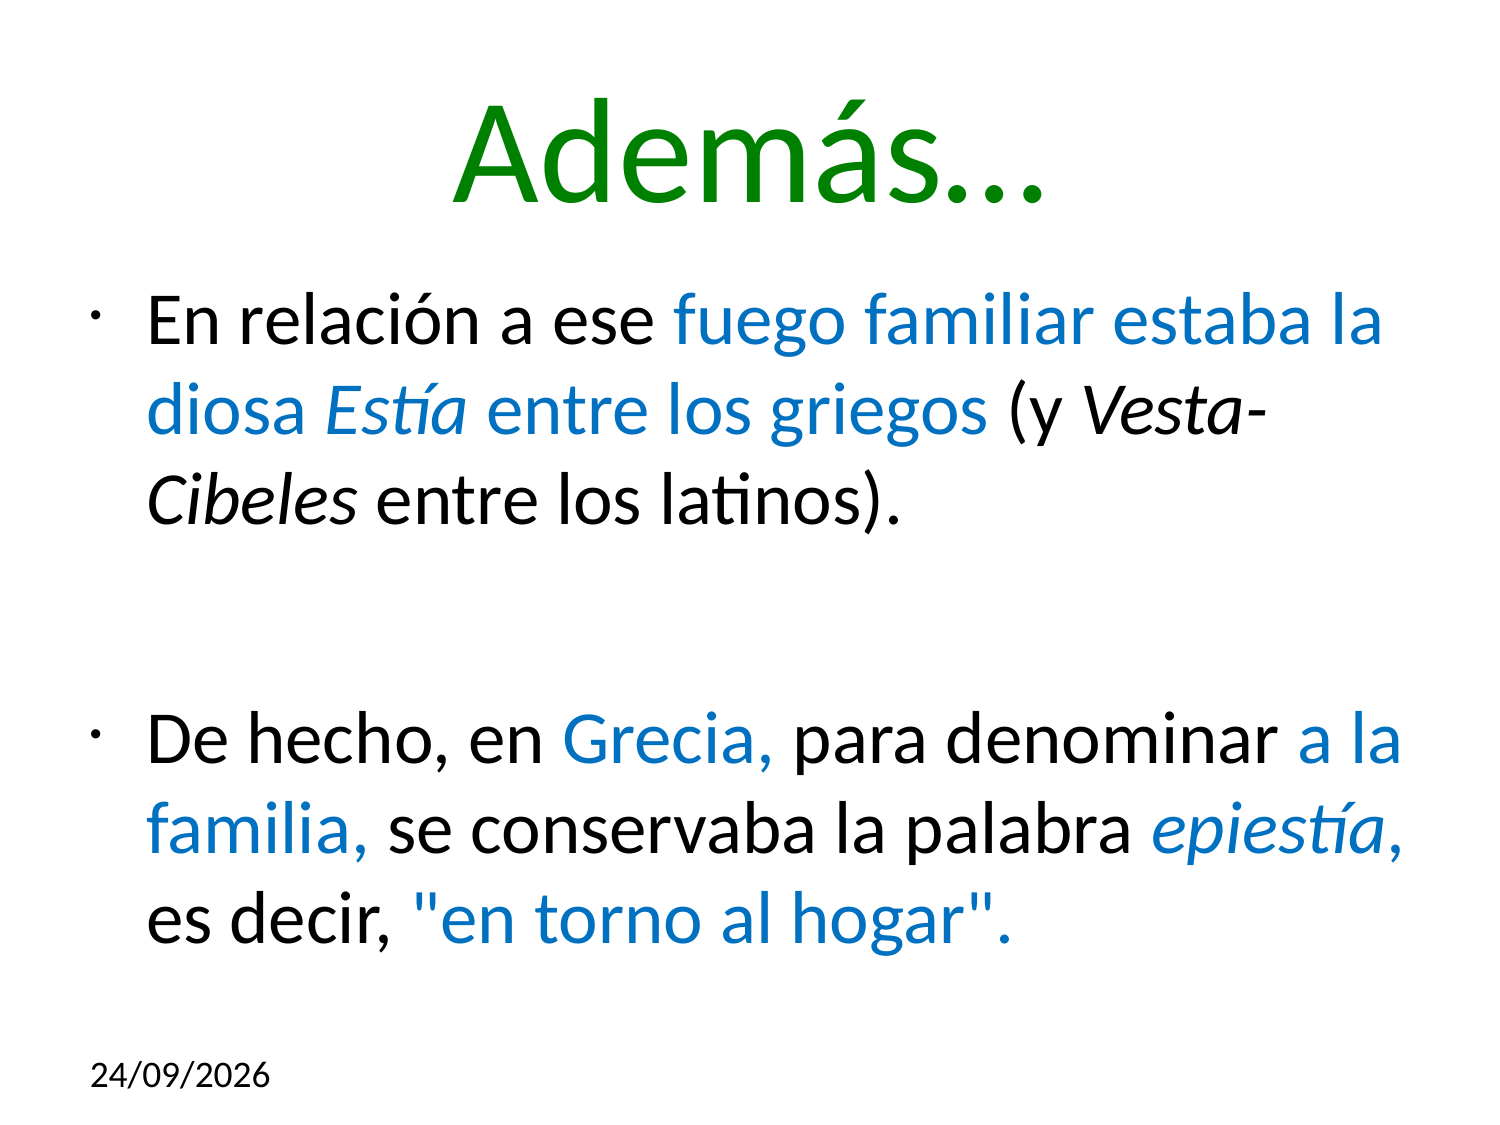

# Además…
En relación a ese fuego familiar estaba la diosa Estía entre los griegos (y Vesta-Cibeles entre los latinos).
De hecho, en Grecia, para denominar a la familia, se conservaba la palabra epiestía, es decir, "en torno al hogar".
14 de avril de 2011